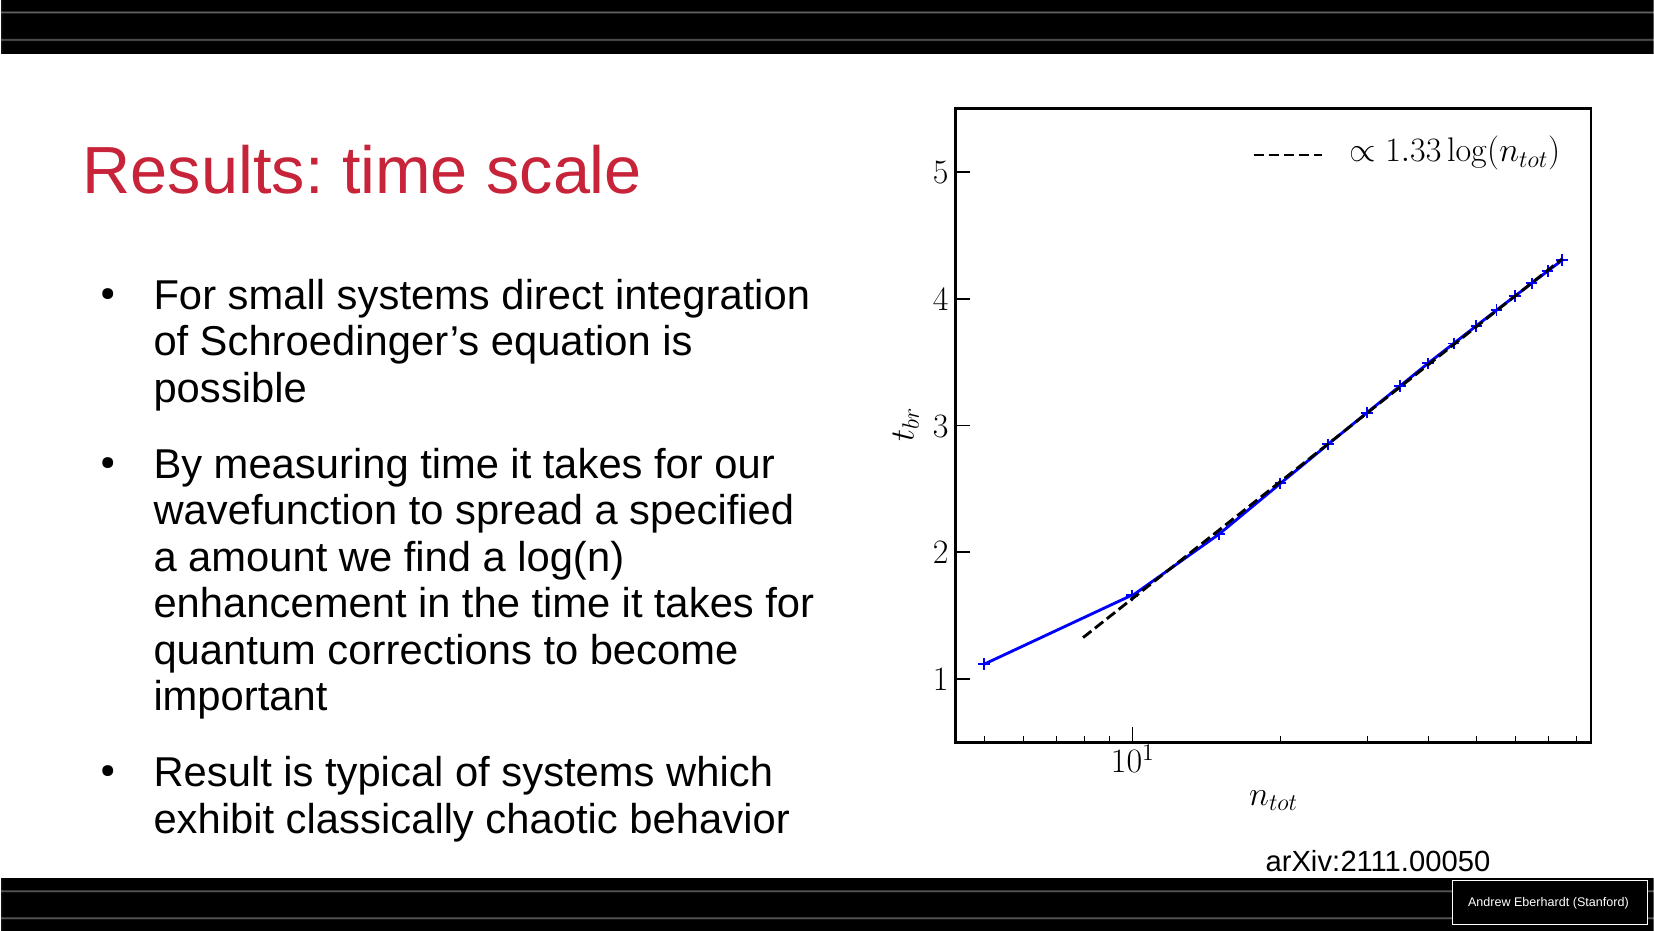

# Results: time scale
For small systems direct integration of Schroedinger’s equation is possible
By measuring time it takes for our wavefunction to spread a specified a amount we find a log(n) enhancement in the time it takes for quantum corrections to become important
Result is typical of systems which exhibit classically chaotic behavior
arXiv:2111.00050
Andrew Eberhardt (Stanford)